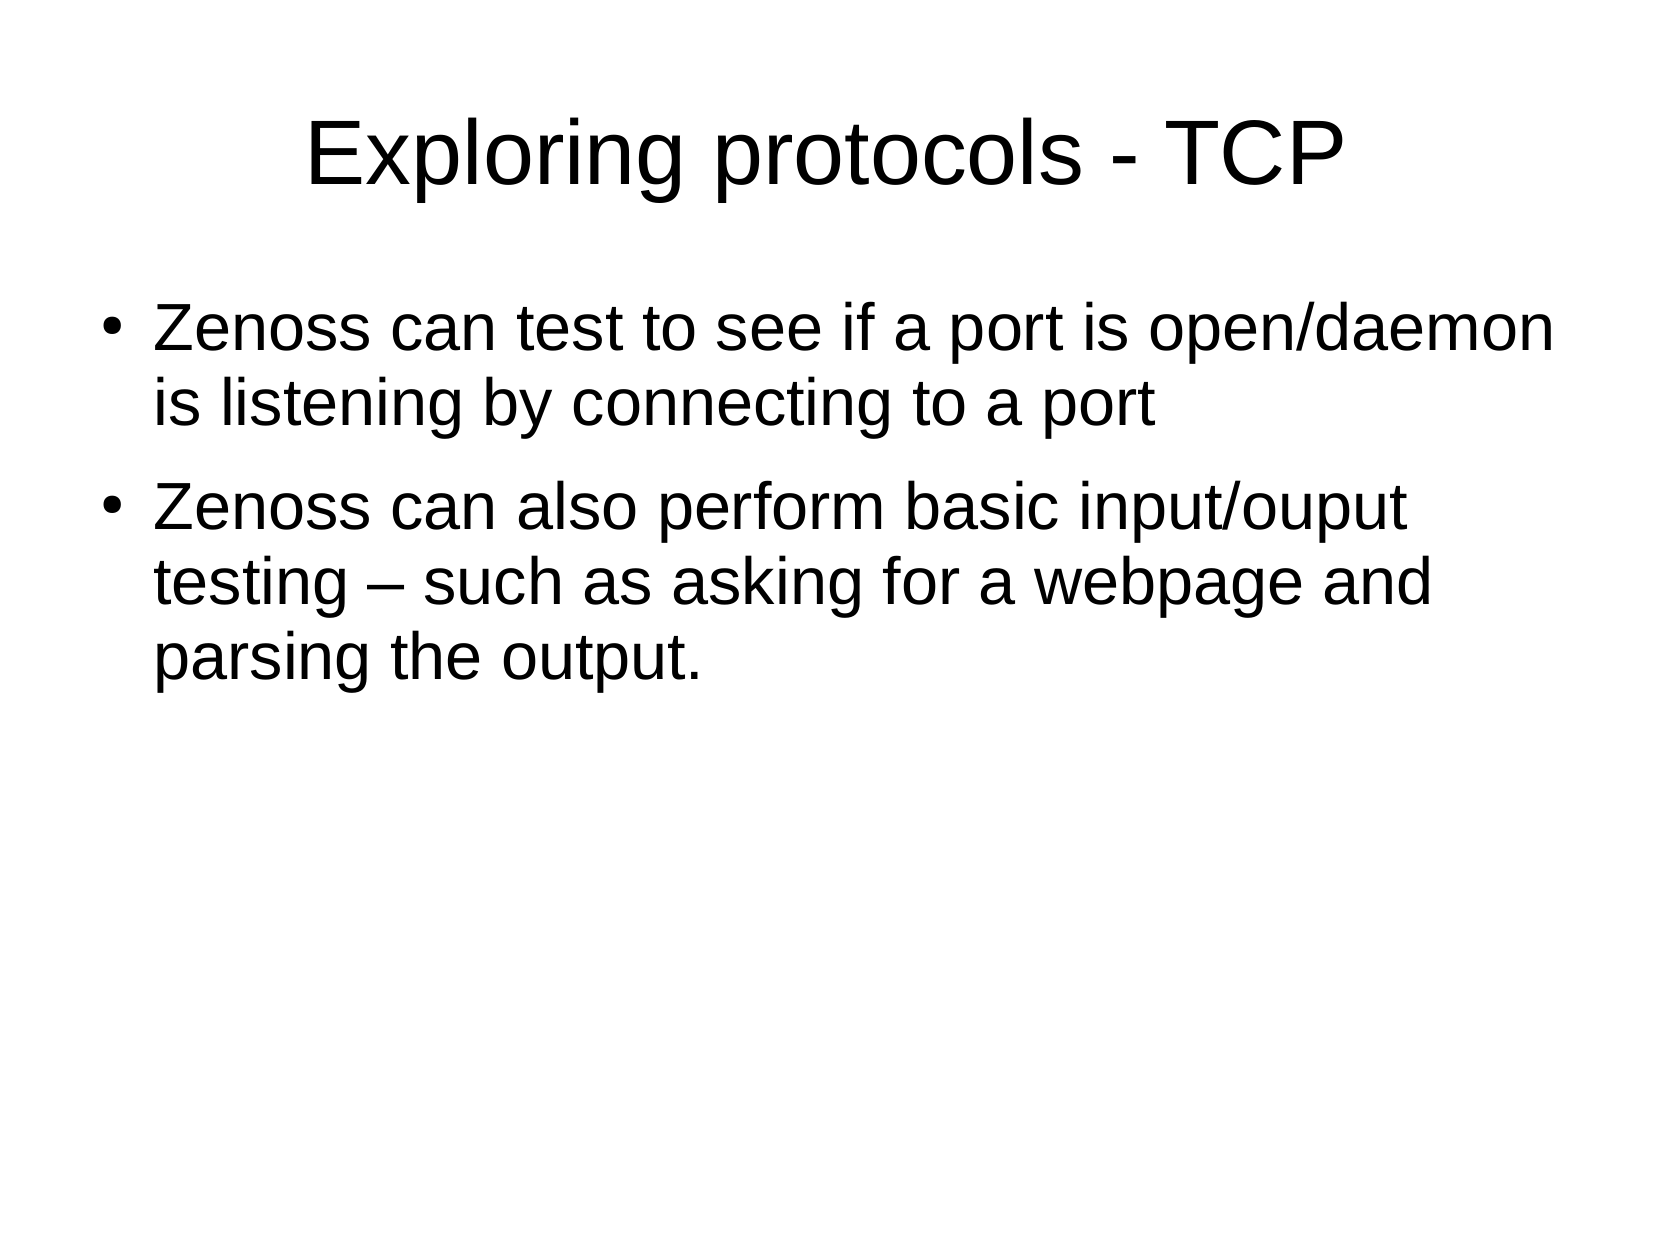

# Exploring protocols - TCP
Zenoss can test to see if a port is open/daemon is listening by connecting to a port
Zenoss can also perform basic input/ouput testing – such as asking for a webpage and parsing the output.